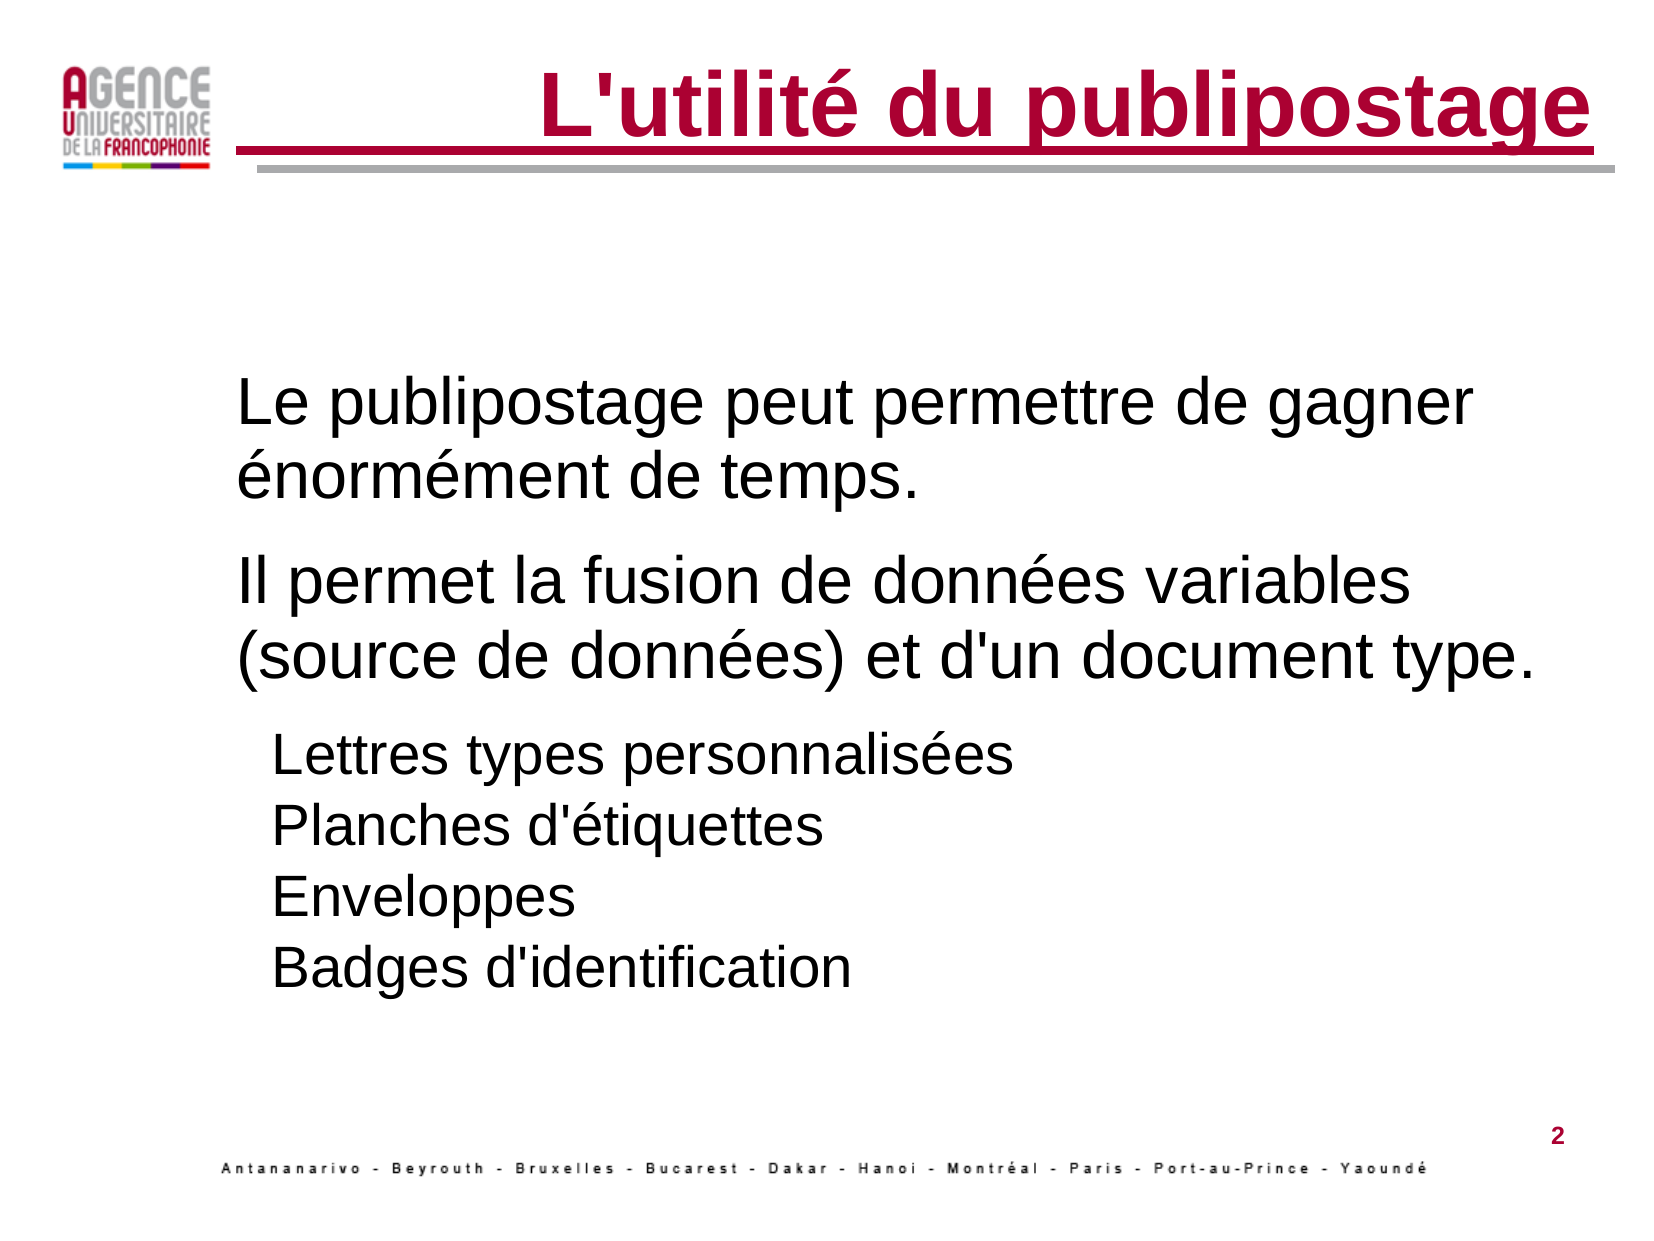

# L'utilité du publipostage
Le publipostage peut permettre de gagner énormément de temps.
Il permet la fusion de données variables (source de données) et d'un document type.
Lettres types personnalisées
Planches d'étiquettes
Enveloppes
Badges d'identification
2